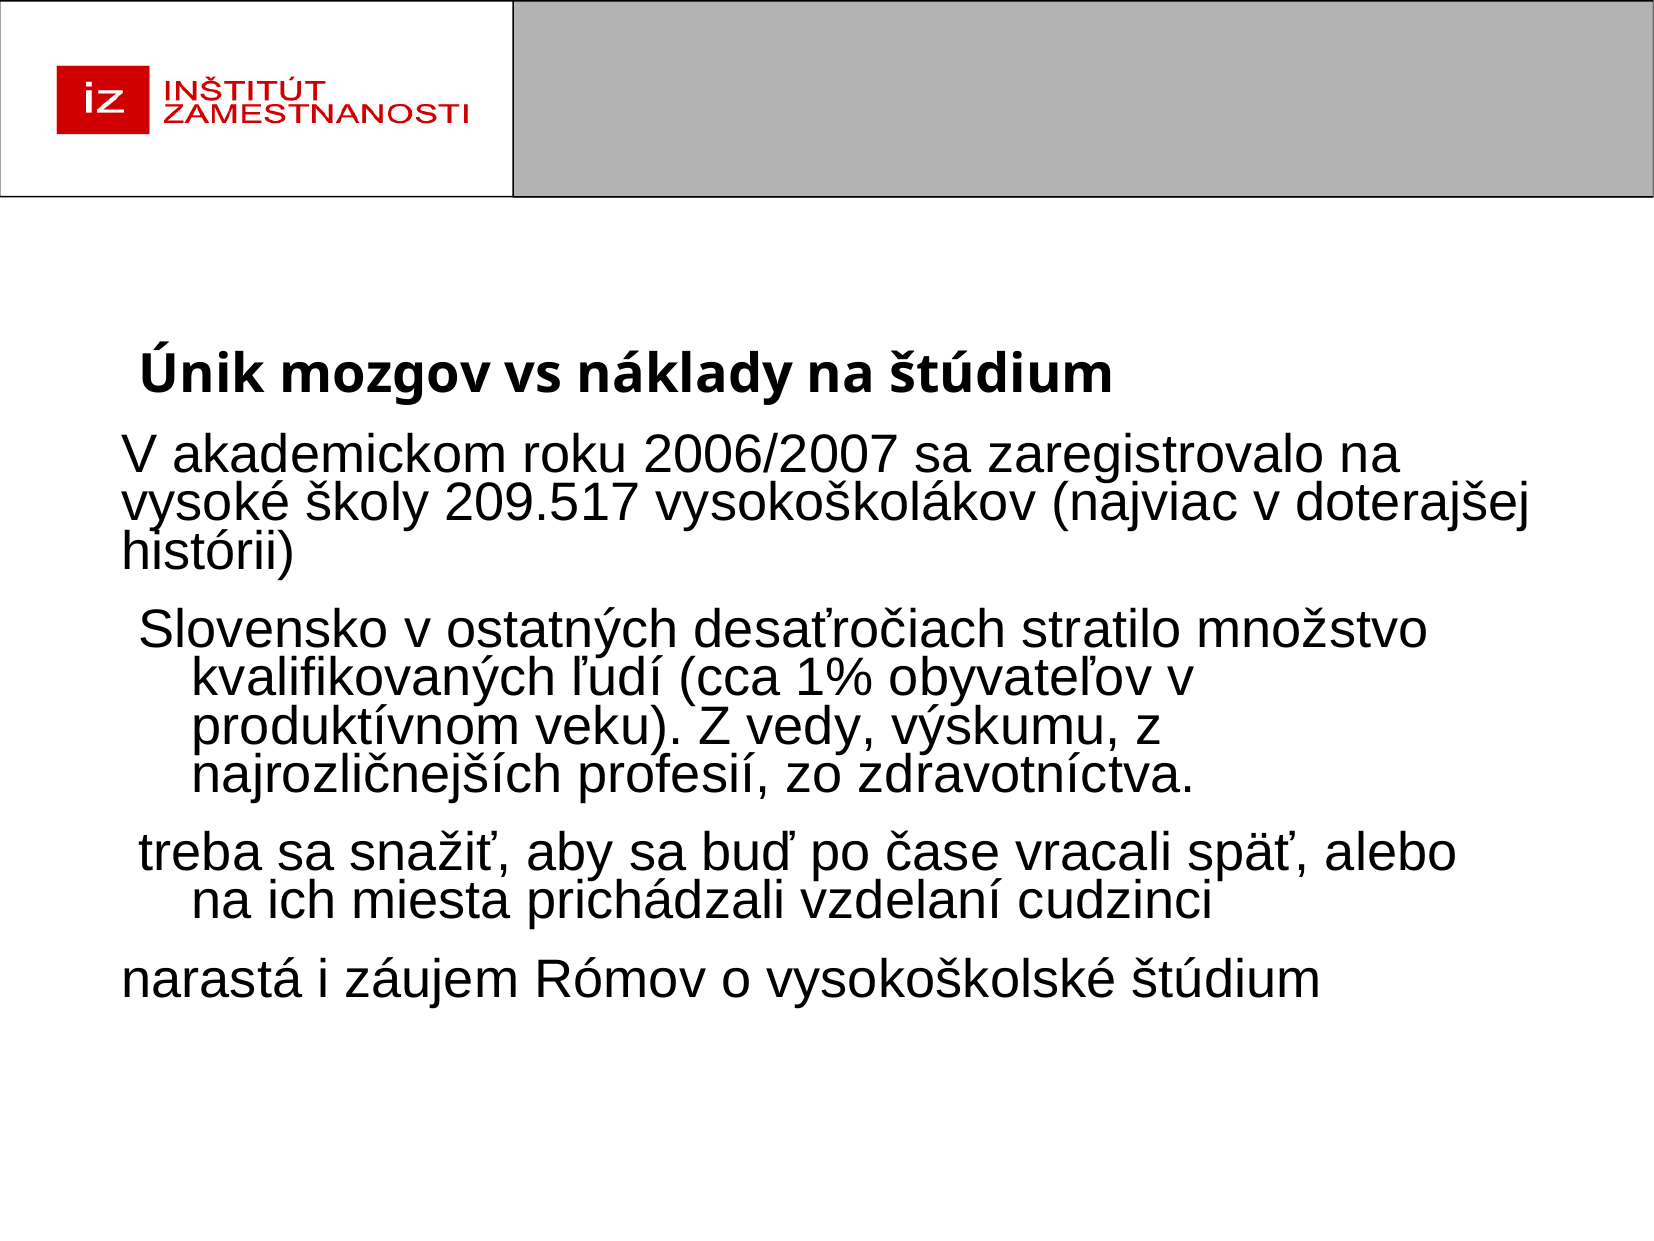

# Únik mozgov vs náklady na štúdium
V akademickom roku 2006/2007 sa zaregistrovalo na vysoké školy 209.517 vysokoškolákov (najviac v doterajšej histórii)
Slovensko v ostatných desaťročiach stratilo množstvo kvalifikovaných ľudí (cca 1% obyvateľov v produktívnom veku). Z vedy, výskumu, z najrozličnejších profesií, zo zdravotníctva.
treba sa snažiť, aby sa buď po čase vracali späť, alebo na ich miesta prichádzali vzdelaní cudzinci
narastá i záujem Rómov o vysokoškolské štúdium